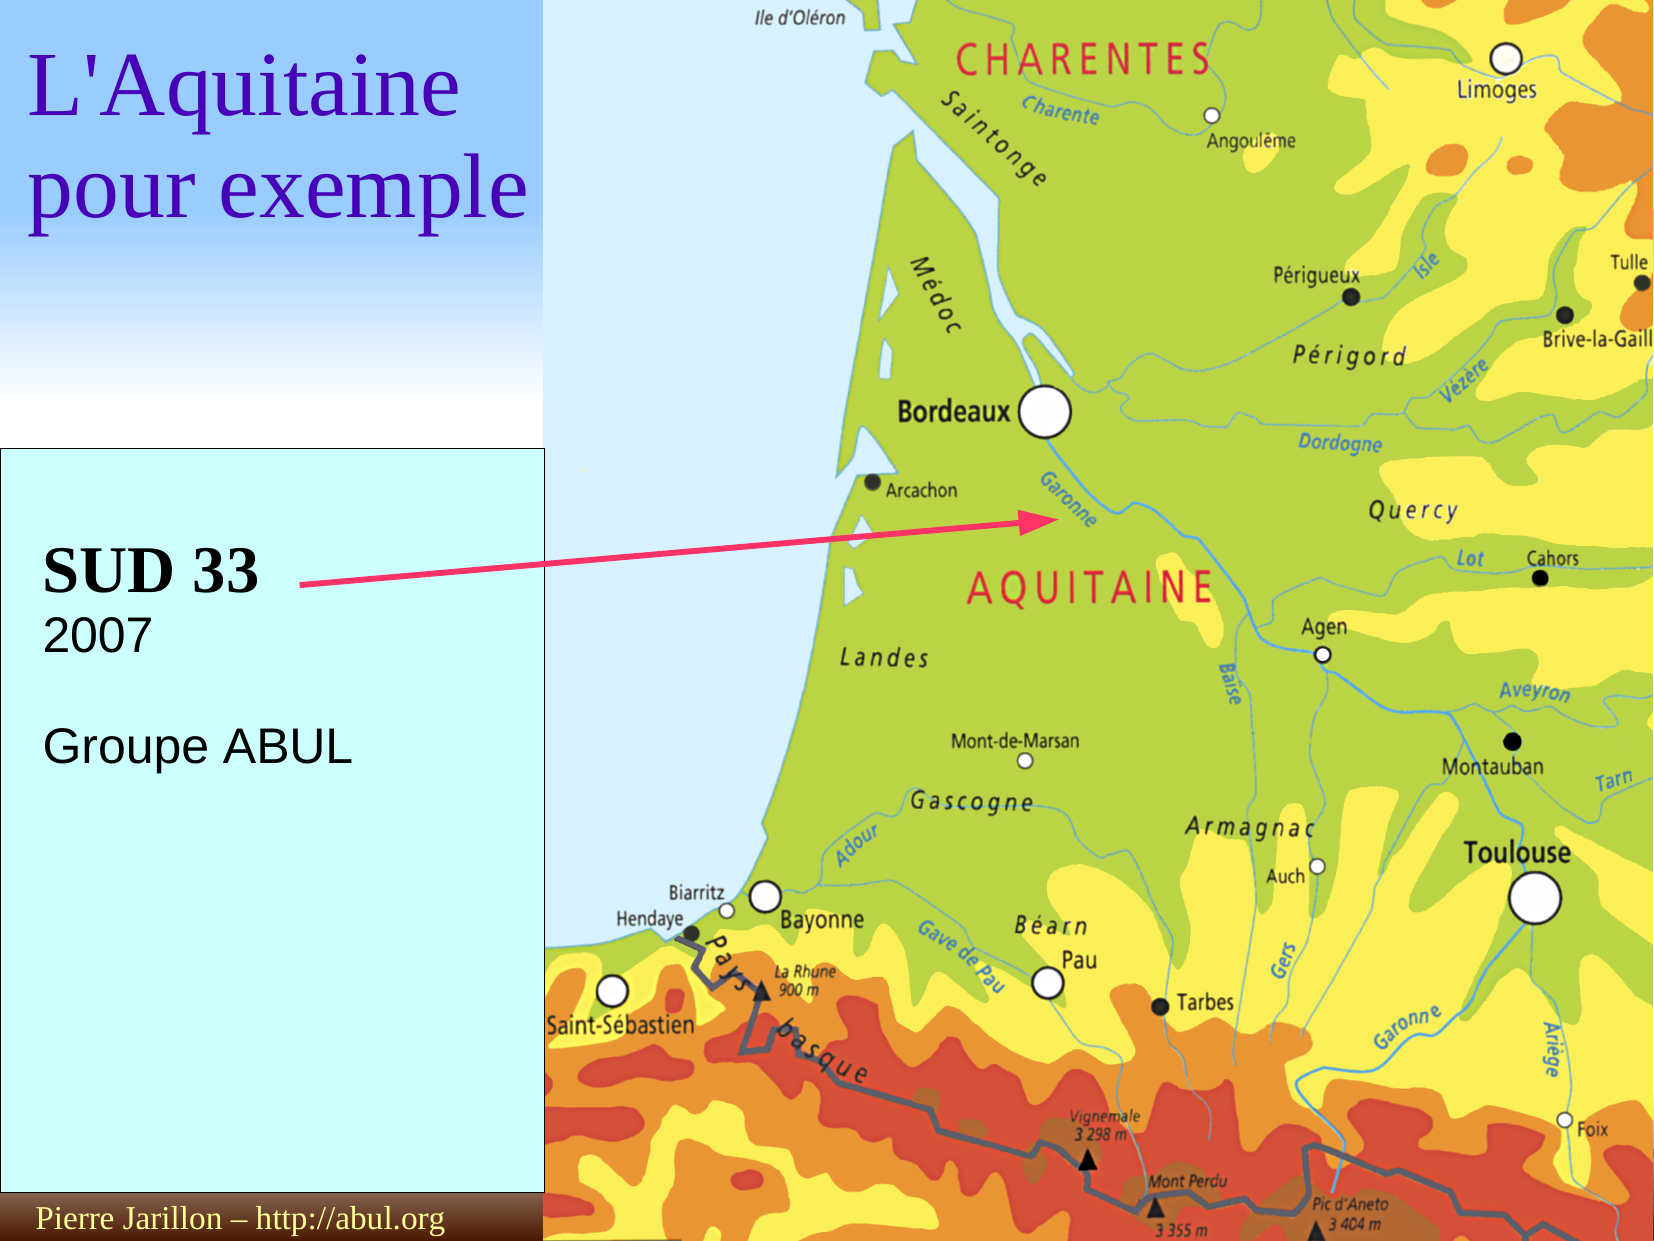

# L'Aquitaine pour exemple
SUD 33
2007
Groupe ABUL